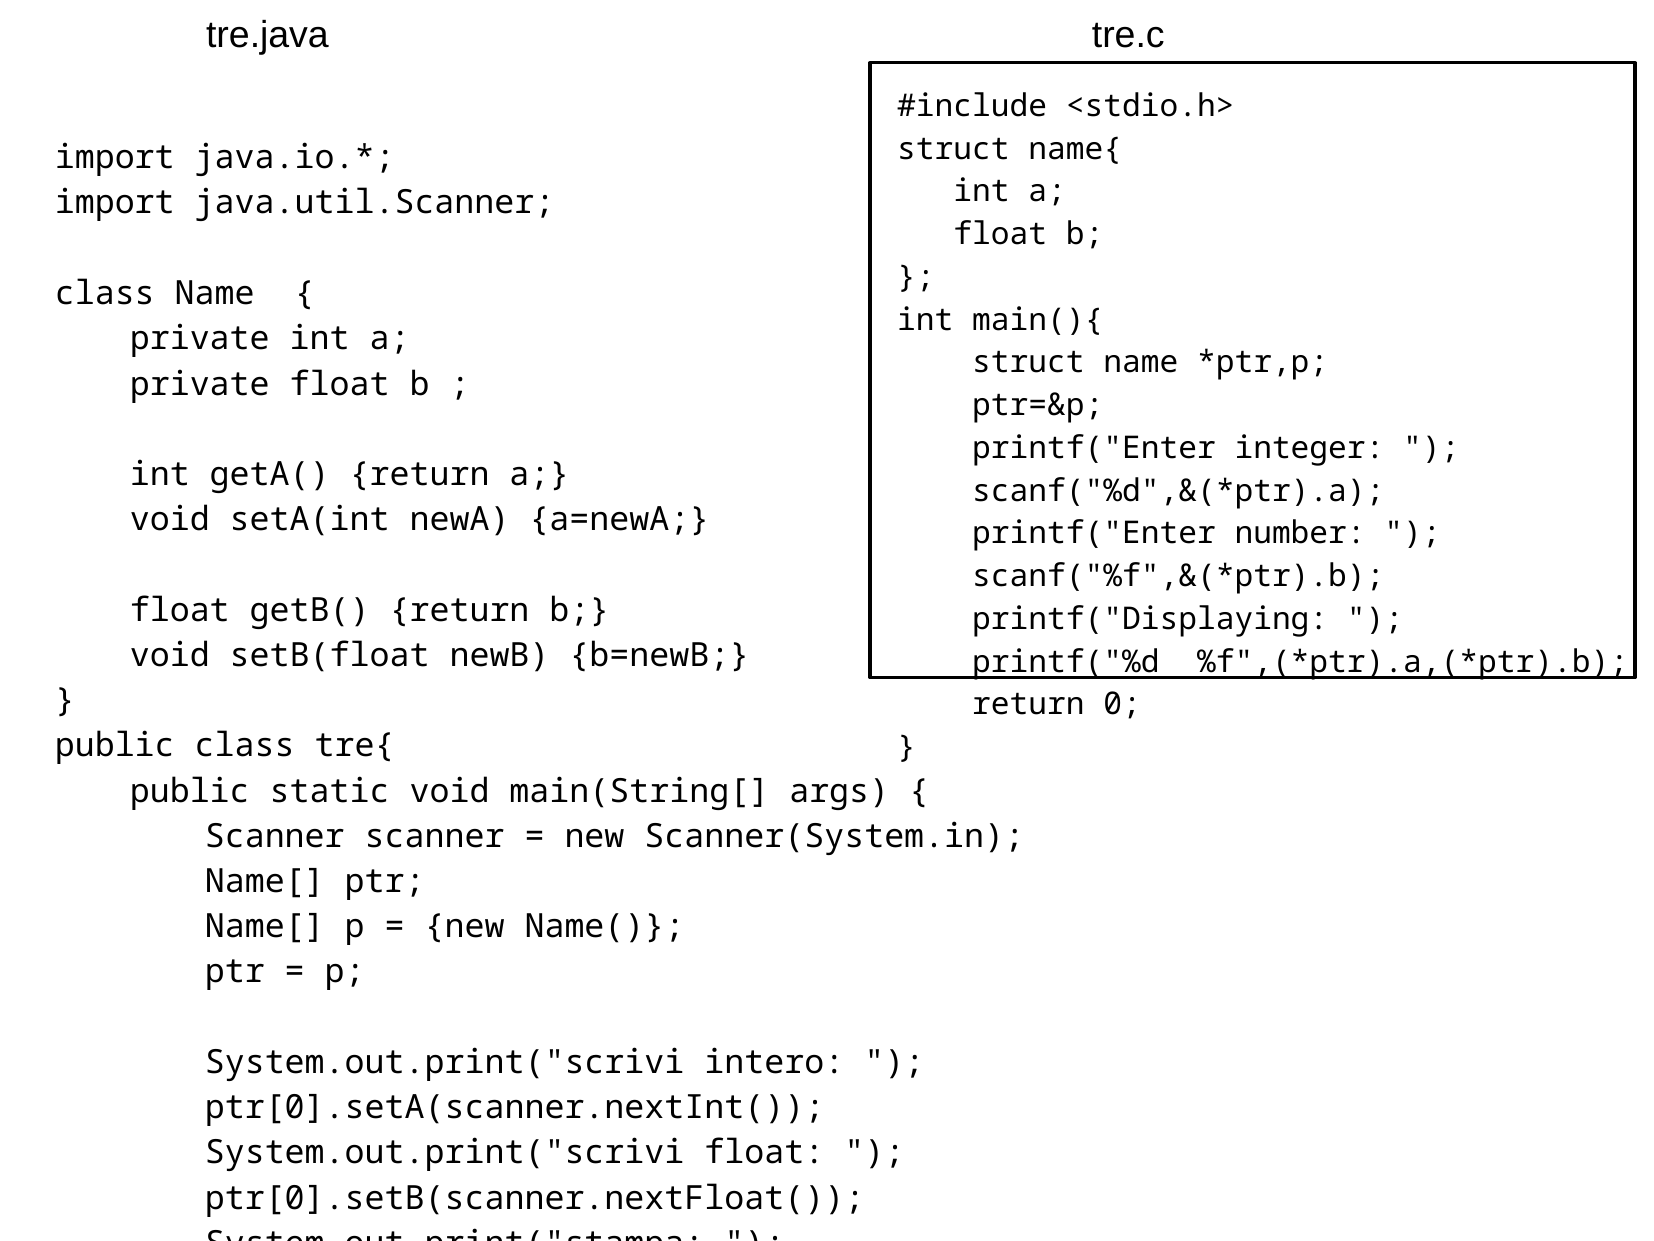

tre.java
tre.c
#include <stdio.h>
struct name{
 int a;
 float b;
};
int main(){
 struct name *ptr,p;
 ptr=&p;
 printf("Enter integer: ");
 scanf("%d",&(*ptr).a);
 printf("Enter number: ");
 scanf("%f",&(*ptr).b);
 printf("Displaying: ");
 printf("%d %f",(*ptr).a,(*ptr).b);
 return 0;
}
import java.io.*;
import java.util.Scanner;
class Name {
	private int a;
	private float b ;
	int getA() {return a;}
	void setA(int newA) {a=newA;}
	float getB() {return b;}
	void setB(float newB) {b=newB;}
}
public class tre{
	public static void main(String[] args) {
		Scanner scanner = new Scanner(System.in);
		Name[] ptr;
		Name[] p = {new Name()};
		ptr = p;
		System.out.print("scrivi intero: ");
		ptr[0].setA(scanner.nextInt());
		System.out.print("scrivi float: ");
		ptr[0].setB(scanner.nextFloat());
		System.out.print("stampa: ");
		System.out.printf("%d %f\n", ptr[0].getA(), ptr[0].getB());
	}
}